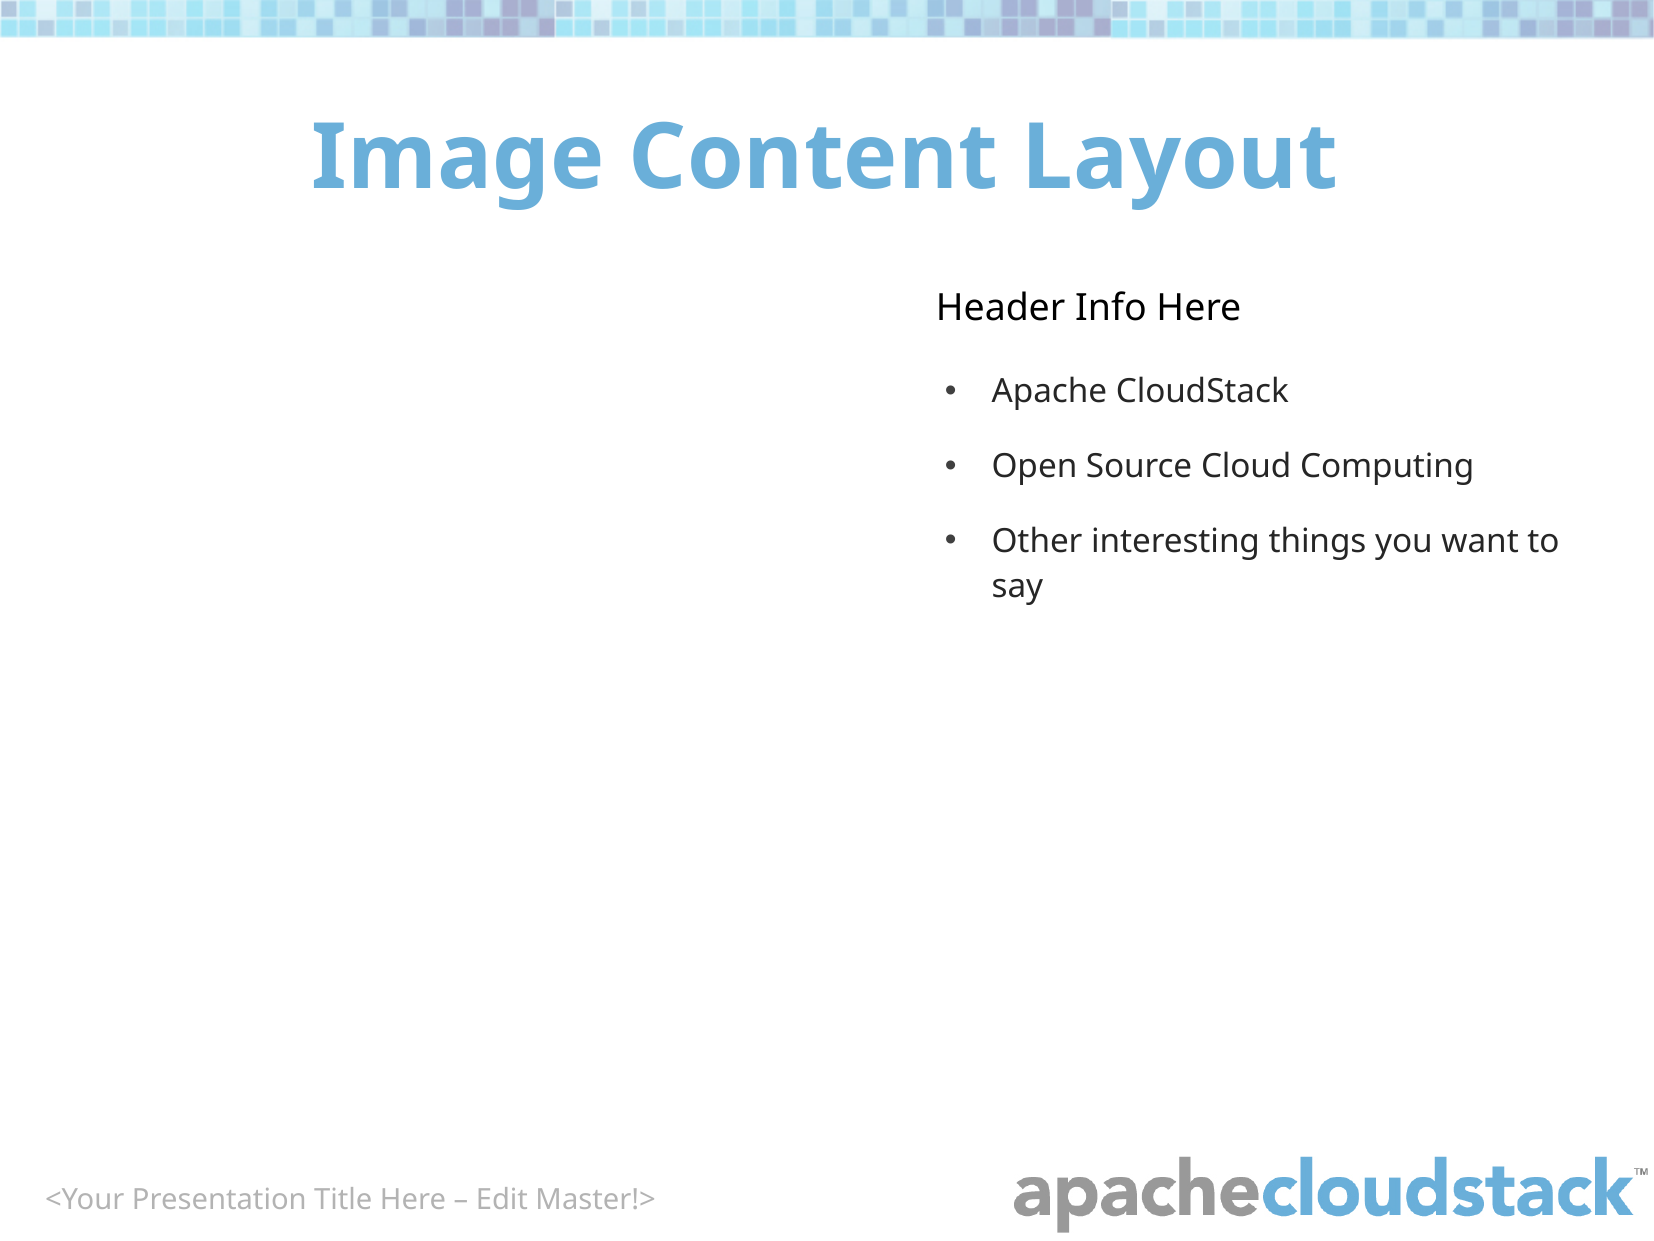

# Image Content Layout
Header Info Here
Apache CloudStack
Open Source Cloud Computing
Other interesting things you want to say